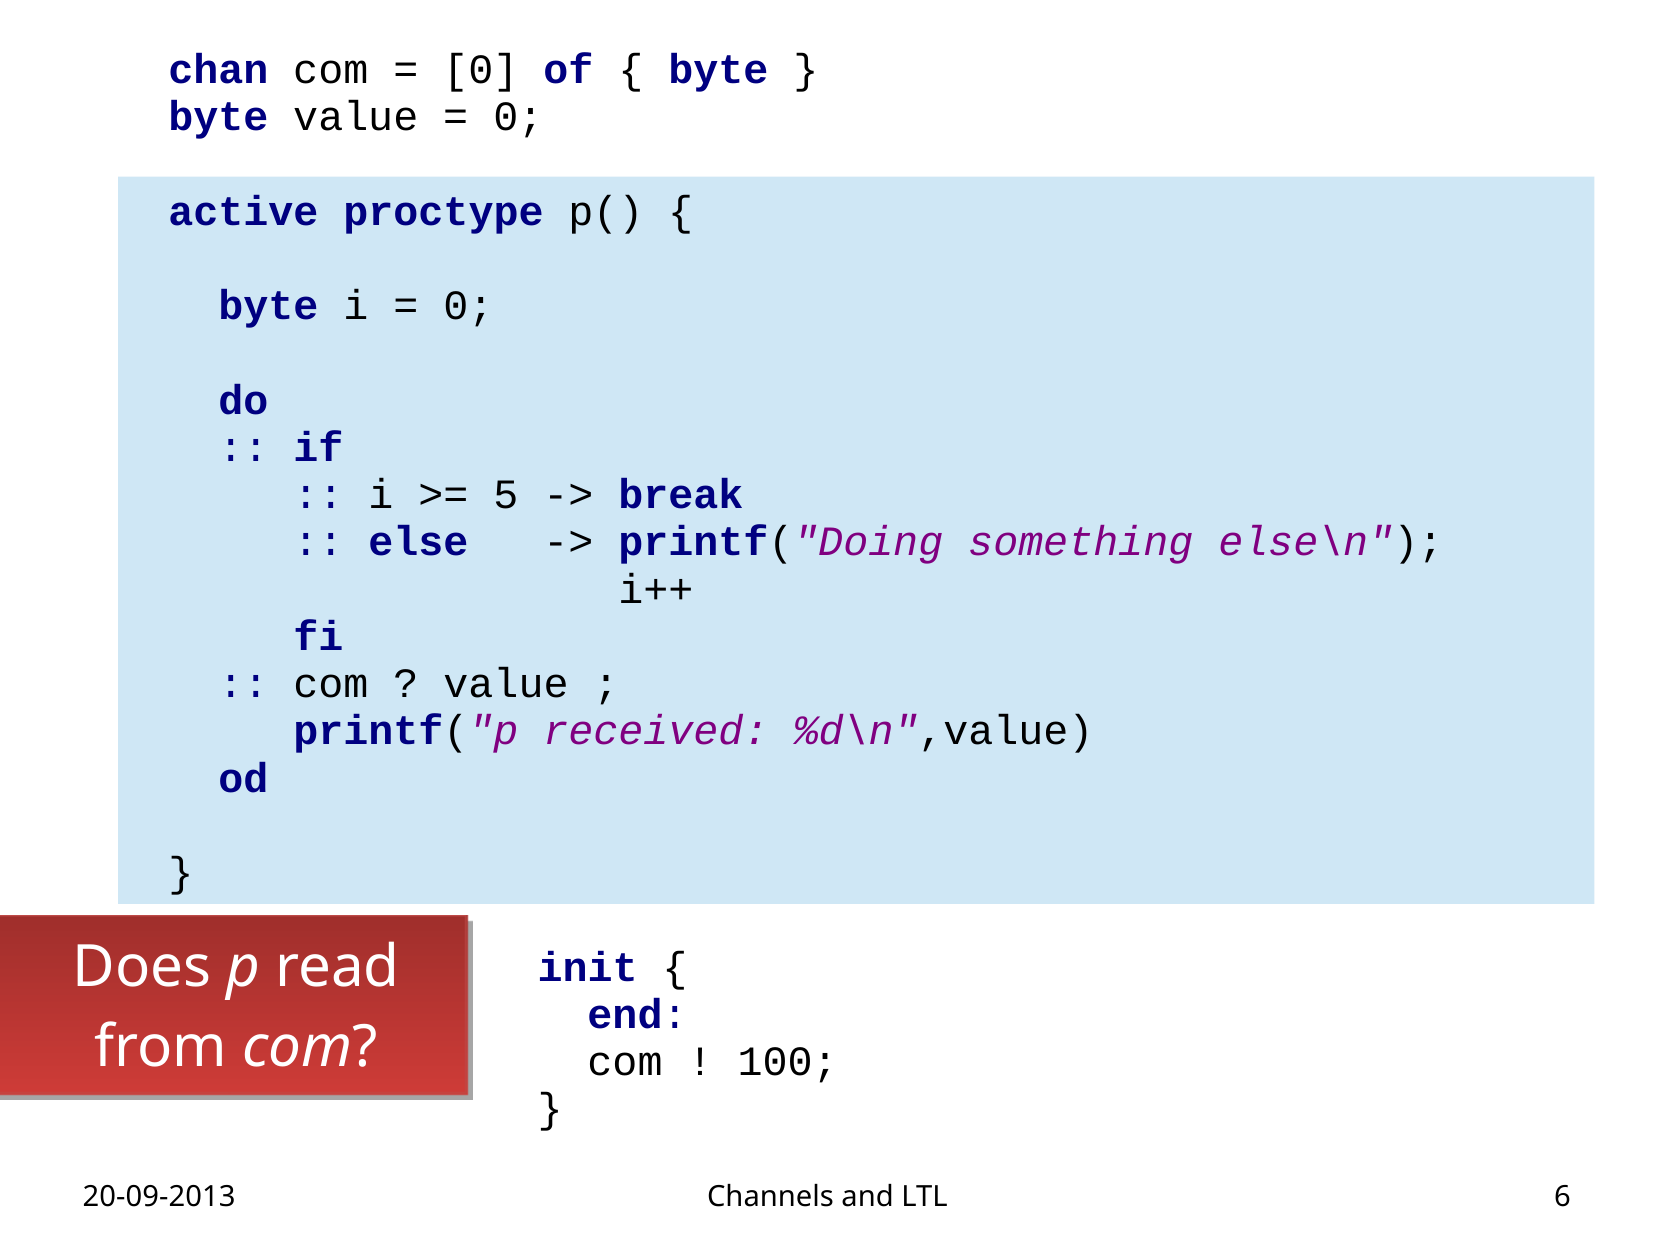

chan com = [0] of { byte }
byte value = 0;
active proctype p() {
 byte i = 0;
 do
 :: if
 :: i >= 5 -> break
 :: else -> printf("Doing something else\n");
 i++
 fi
 :: com ? value ;
 printf("p received: %d\n",value)
 od
}
					init {
					 end:
					 com ! 100;
					}
# Does p read from com?
20-09-2013
Channels and LTL
6